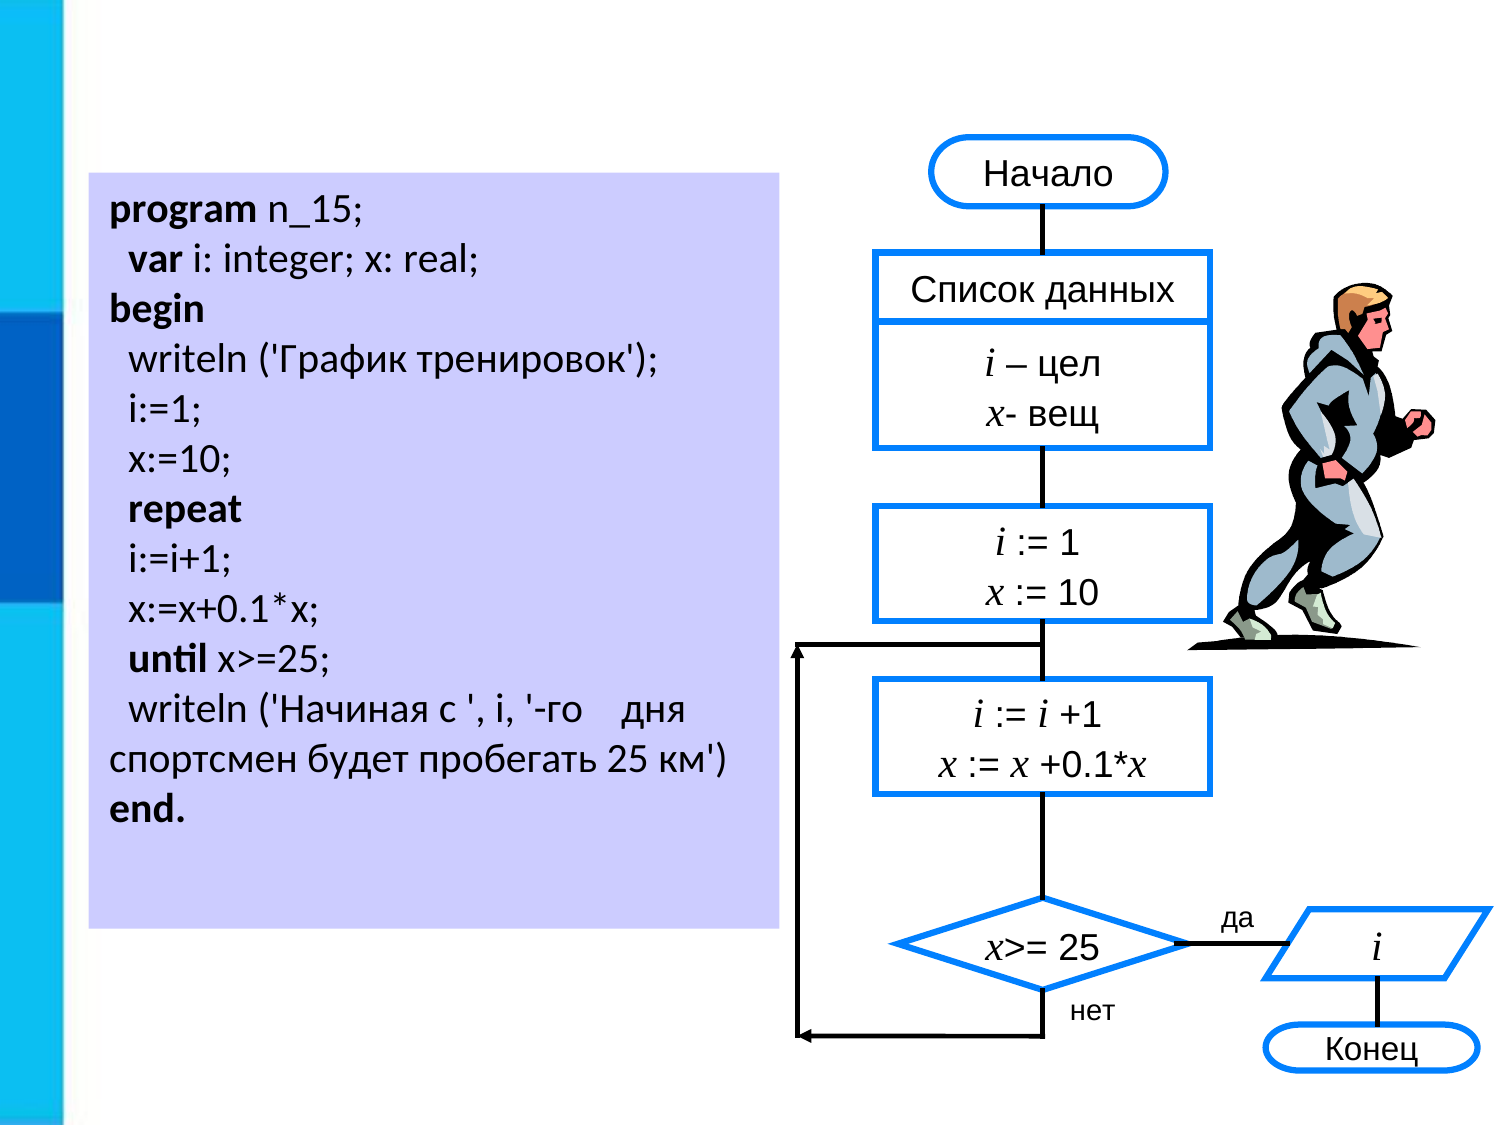

Начало
Список данных
i – цел
x- вещ
i := 1
x := 10
i := i +1
x := x +0.1*x
x>= 25
да
i
нет
Конец
program n_15;
 var i: integer; x: real;
begin
 writeln ('График тренировок');
 i:=1;
 x:=10;
 repeat
 i:=i+1;
 x:=x+0.1*x;
 until x>=25;
 writeln ('Начиная с ', i, '-го дня спортсмен будет пробегать 25 км')
end.